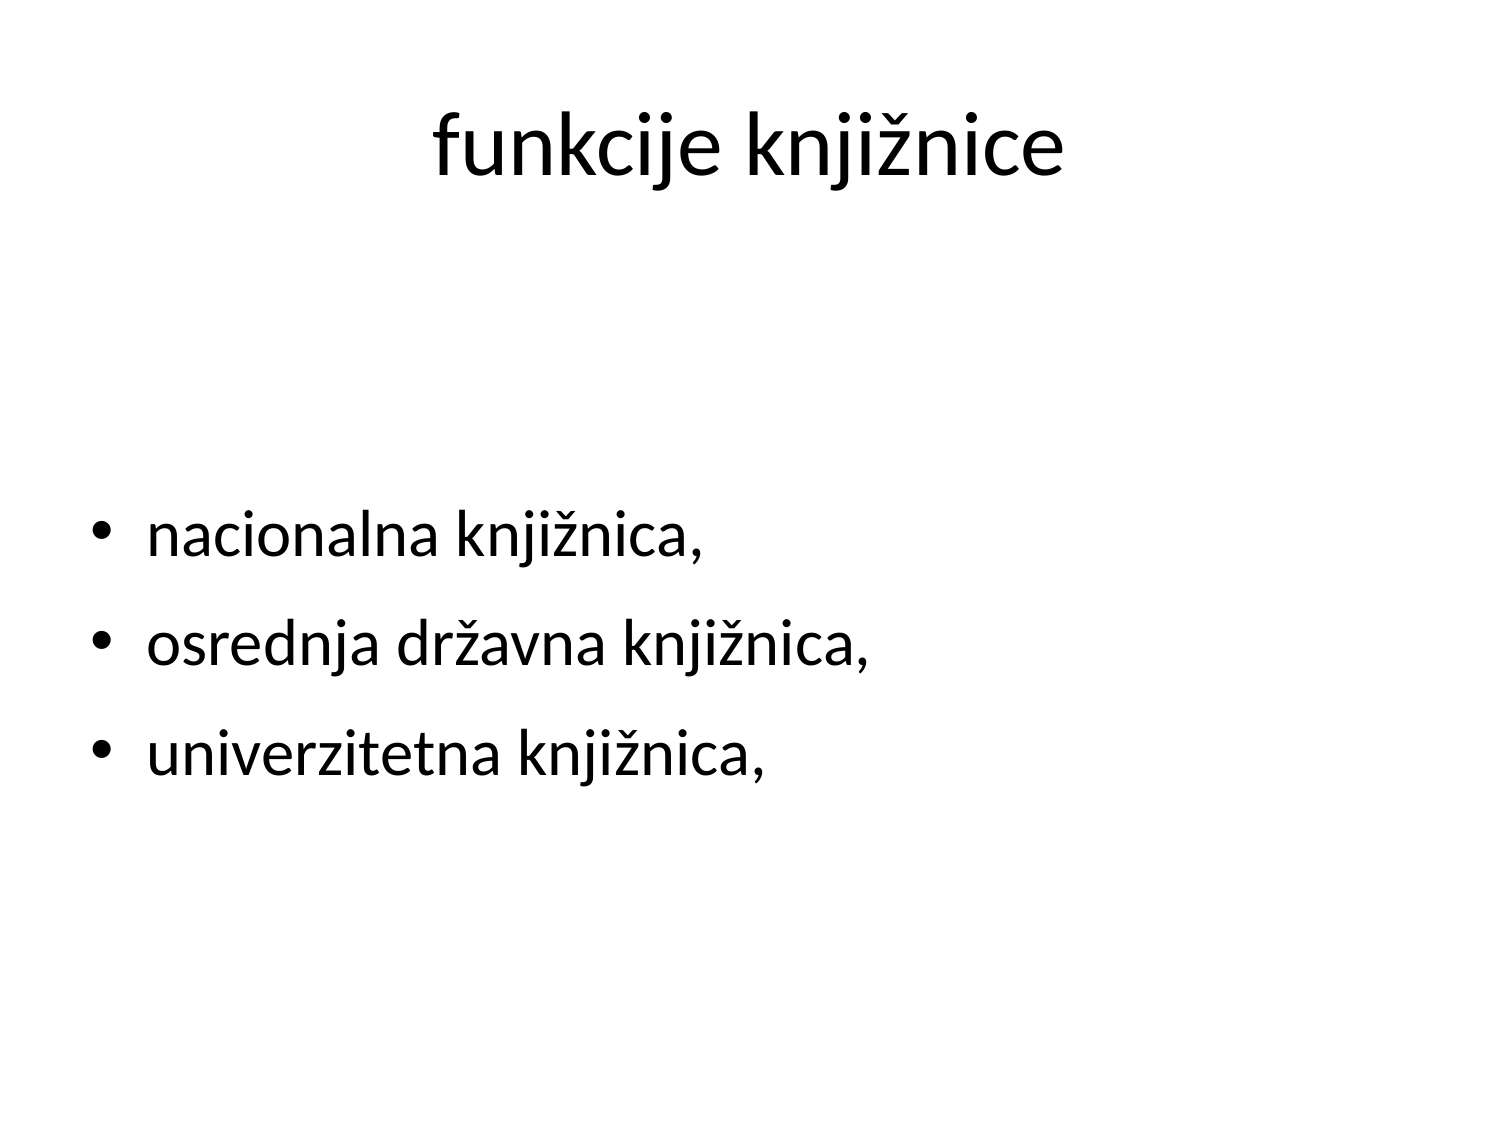

# funkcije knjižnice
nacionalna knjižnica,
osrednja državna knjižnica,
univerzitetna knjižnica,